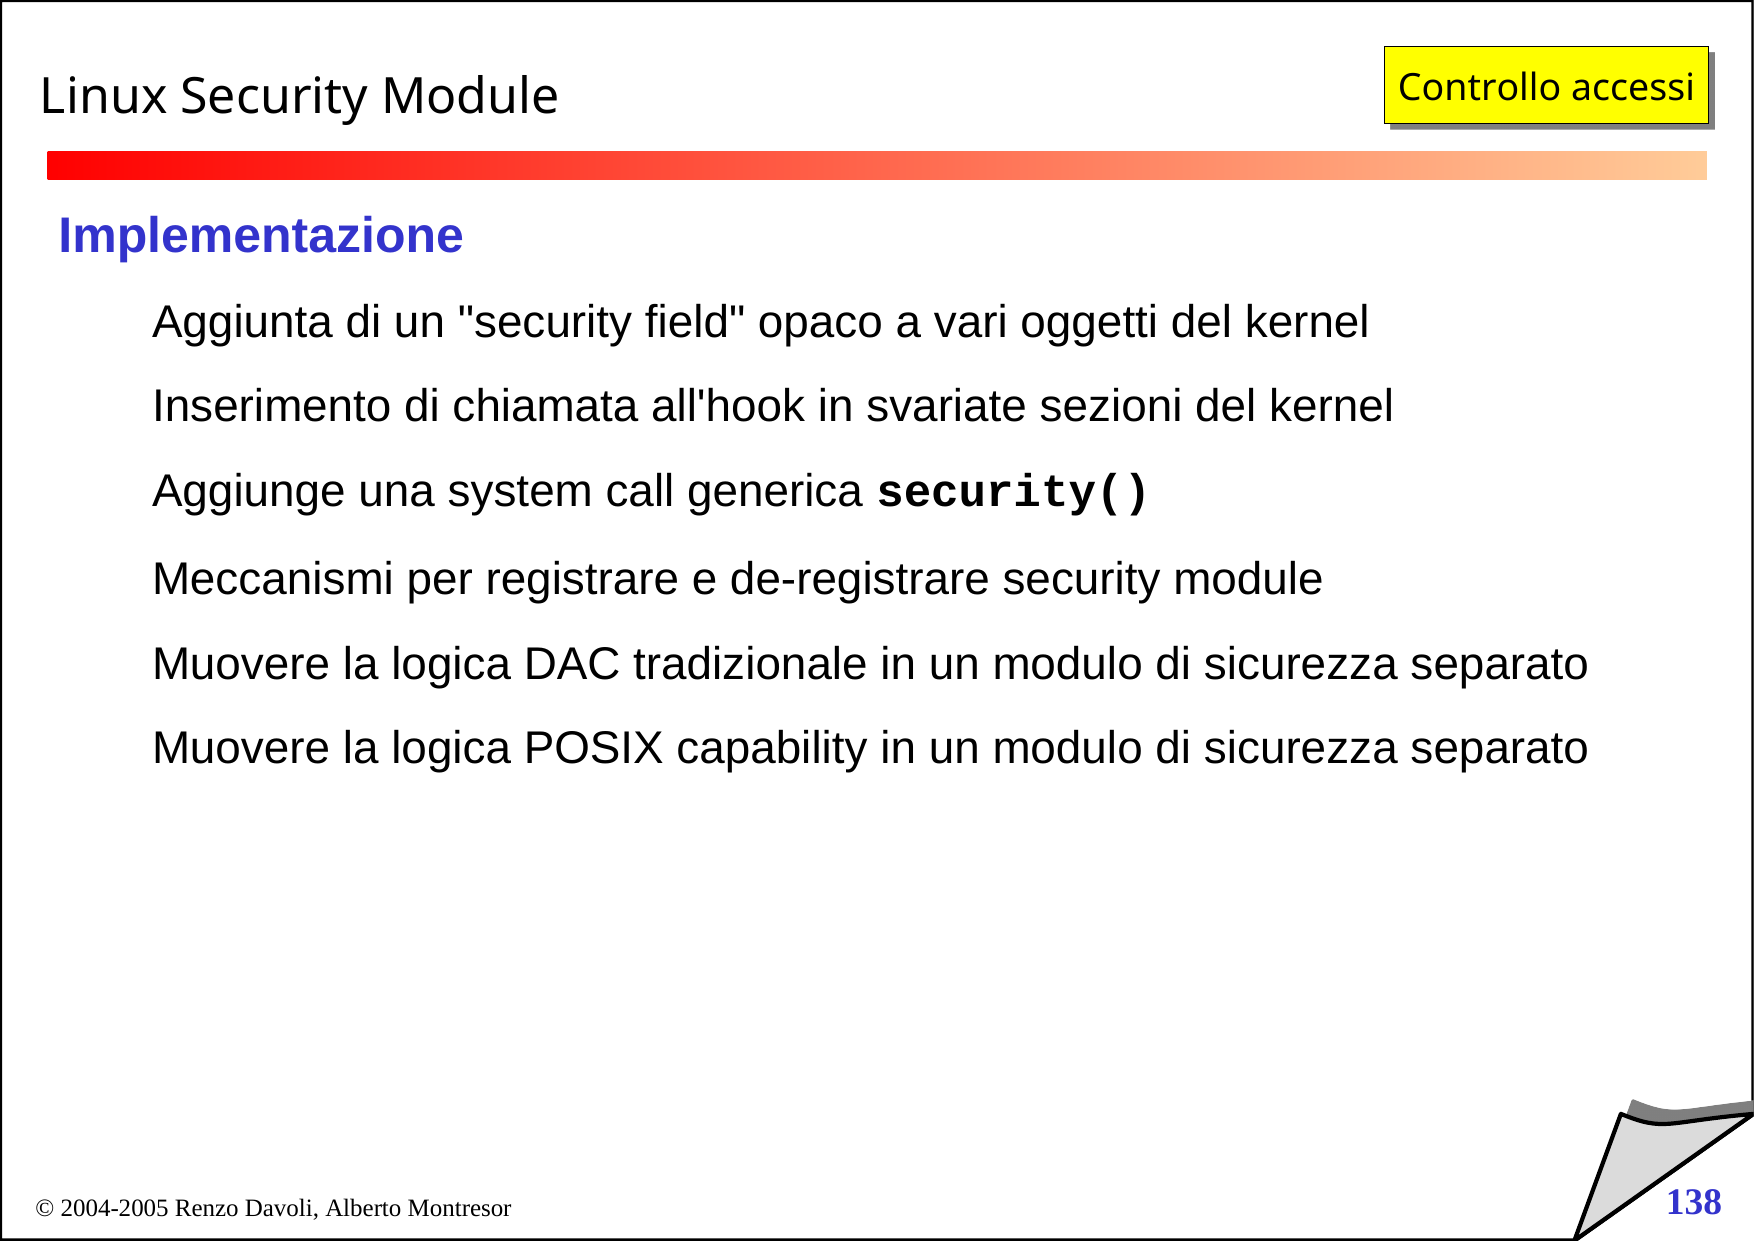

Controllo accessi
# Linux Security Module
Implementazione
Aggiunta di un "security field" opaco a vari oggetti del kernel
Inserimento di chiamata all'hook in svariate sezioni del kernel
Aggiunge una system call generica security()
Meccanismi per registrare e de-registrare security module
Muovere la logica DAC tradizionale in un modulo di sicurezza separato
Muovere la logica POSIX capability in un modulo di sicurezza separato